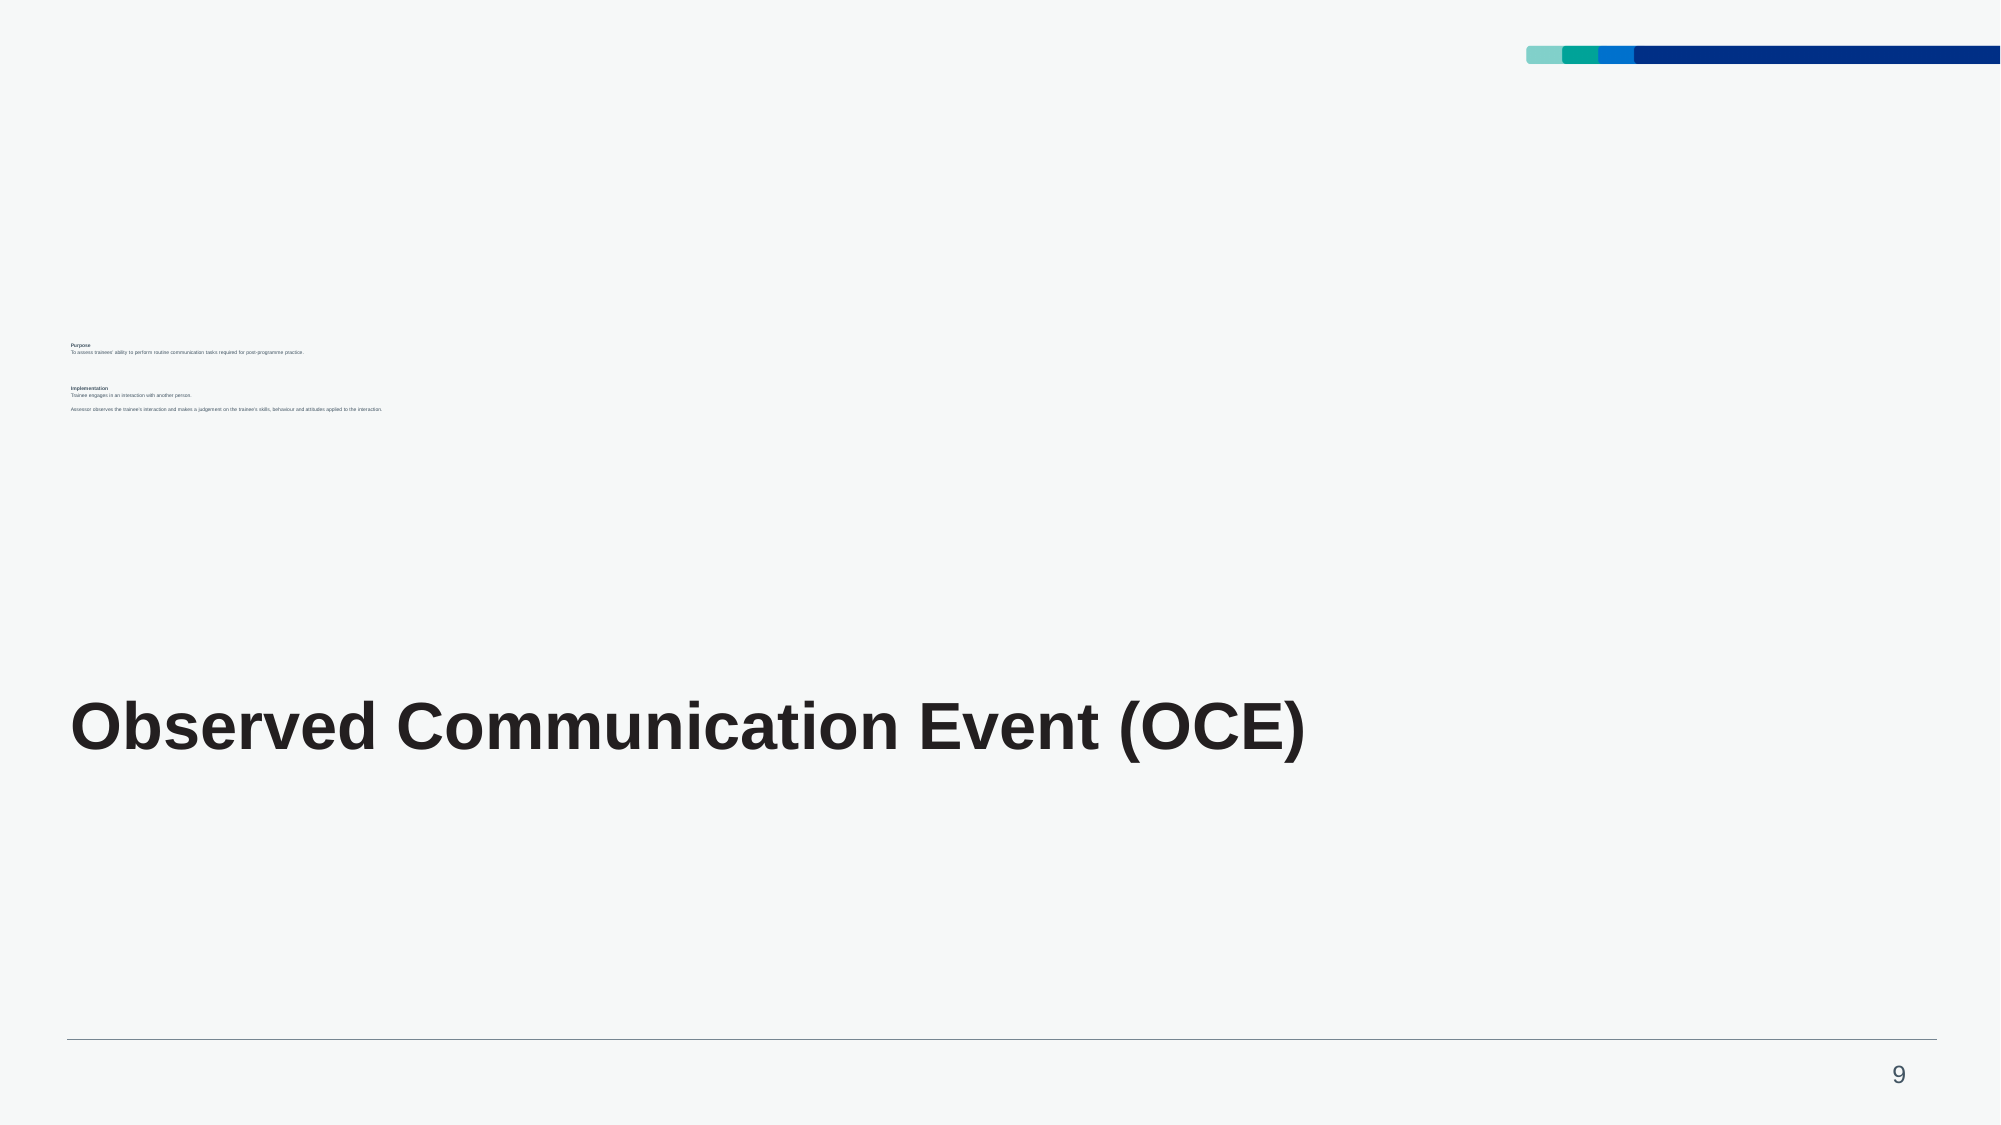

# Purpose
To assess trainees’ ability to perform routine communication tasks required for post-programme practice.
Implementation
Trainee engages in an interaction with another person.
Assessor observes the trainee’s interaction and makes a judgement on the trainee’s skills, behaviour and attitudes applied to the interaction.
Observed Communication Event (OCE)